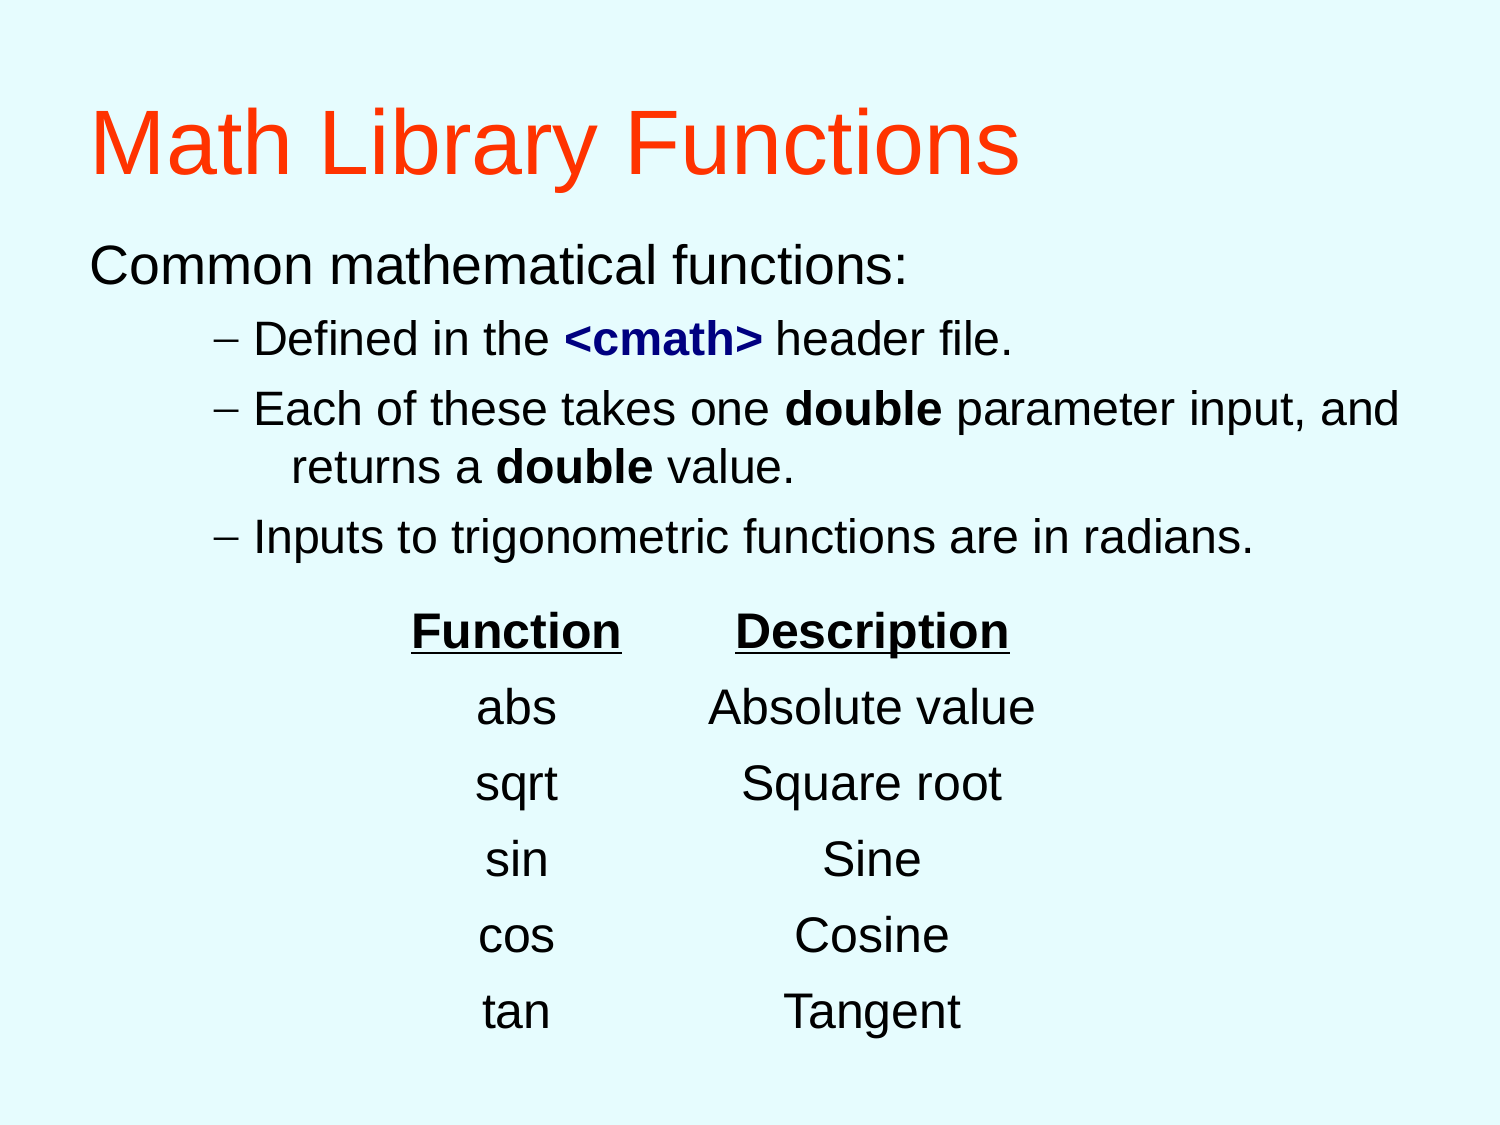

# Math Library Functions
Common mathematical functions:
Defined in the <cmath> header file.
Each of these takes one double parameter input, and returns a double value.
Inputs to trigonometric functions are in radians.
| Function | Description |
| --- | --- |
| abs | Absolute value |
| sqrt | Square root |
| sin | Sine |
| cos | Cosine |
| tan | Tangent |